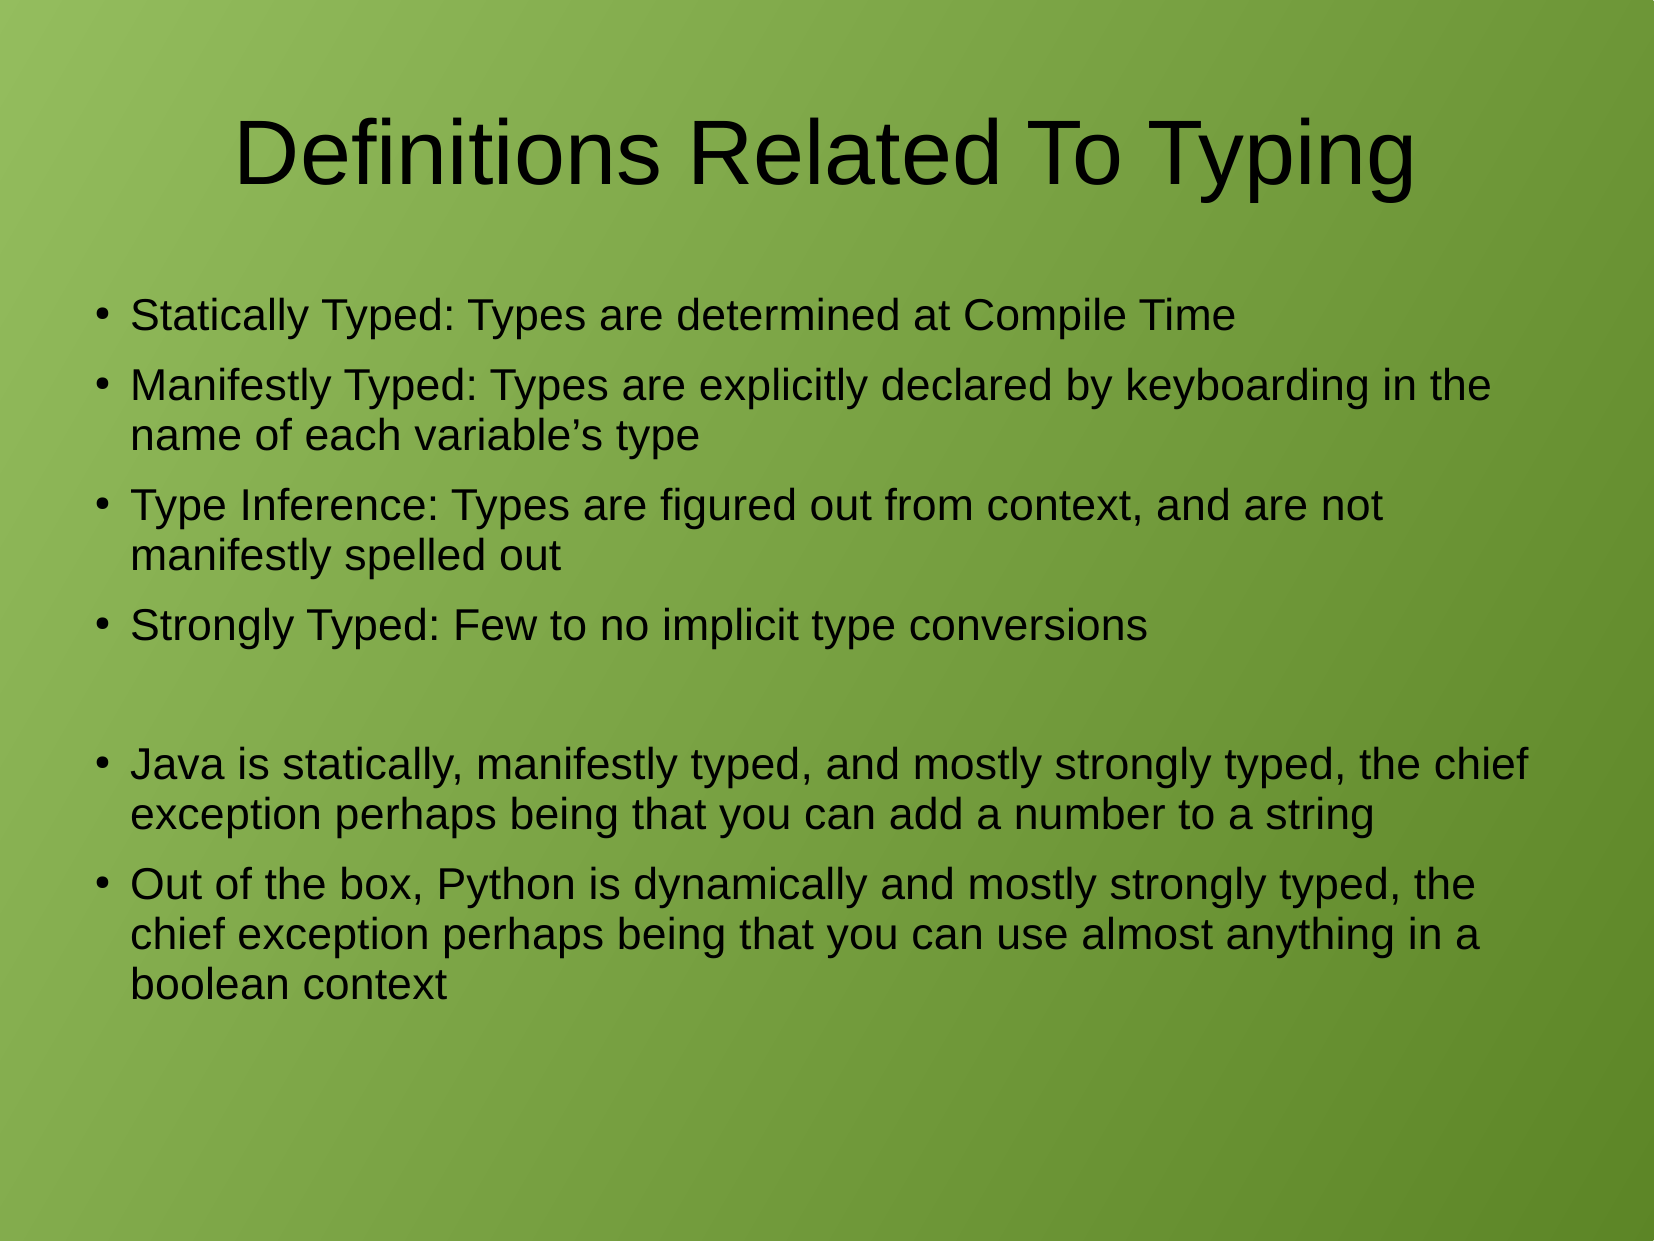

# Definitions Related To Typing
Statically Typed: Types are determined at Compile Time
Manifestly Typed: Types are explicitly declared by keyboarding in the name of each variable’s type
Type Inference: Types are figured out from context, and are not manifestly spelled out
Strongly Typed: Few to no implicit type conversions
Java is statically, manifestly typed, and mostly strongly typed, the chief exception perhaps being that you can add a number to a string
Out of the box, Python is dynamically and mostly strongly typed, the chief exception perhaps being that you can use almost anything in a boolean context